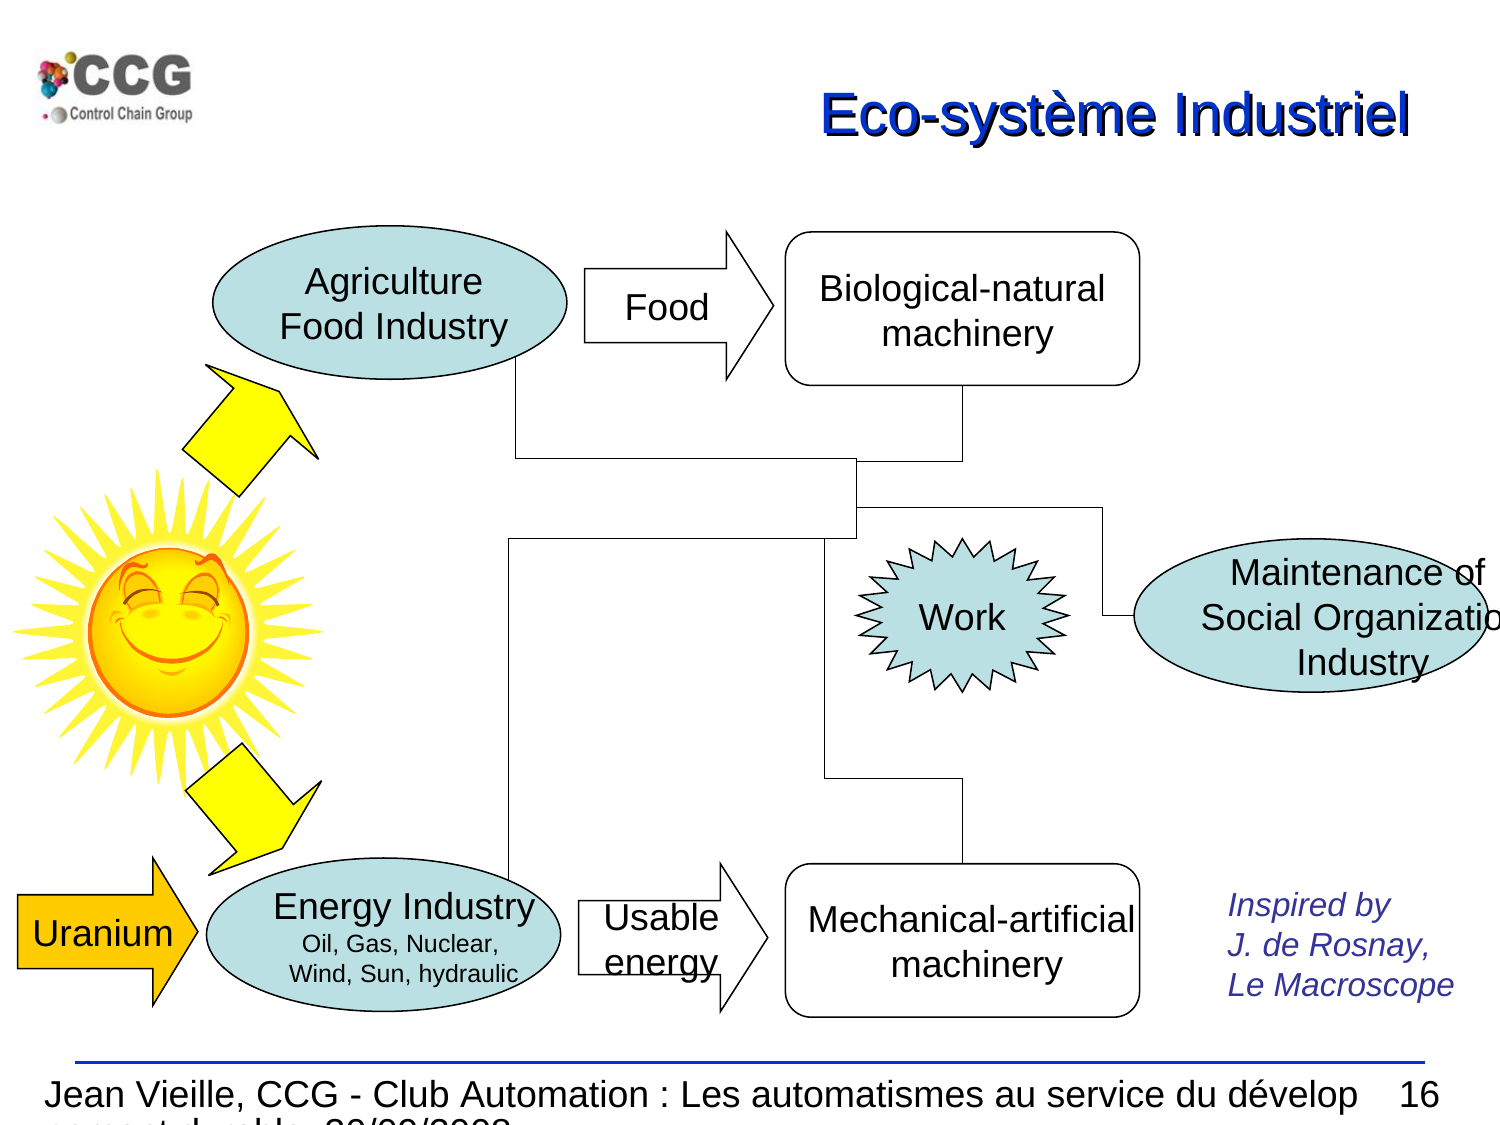

# Eco-système Industriel
Agriculture
Food Industry
Food
Biological-natural
 machinery
Work
Maintenance of
Social Organization
Industry
Uranium
Energy Industry
Oil, Gas, Nuclear,
Wind, Sun, hydraulic
Usable
energy
Mechanical-artificial
 machinery
Inspired by
J. de Rosnay,
Le Macroscope
Jean Vieille, CCG - Club Automation : Les automatismes au service du développement durable  30/09/2008
16